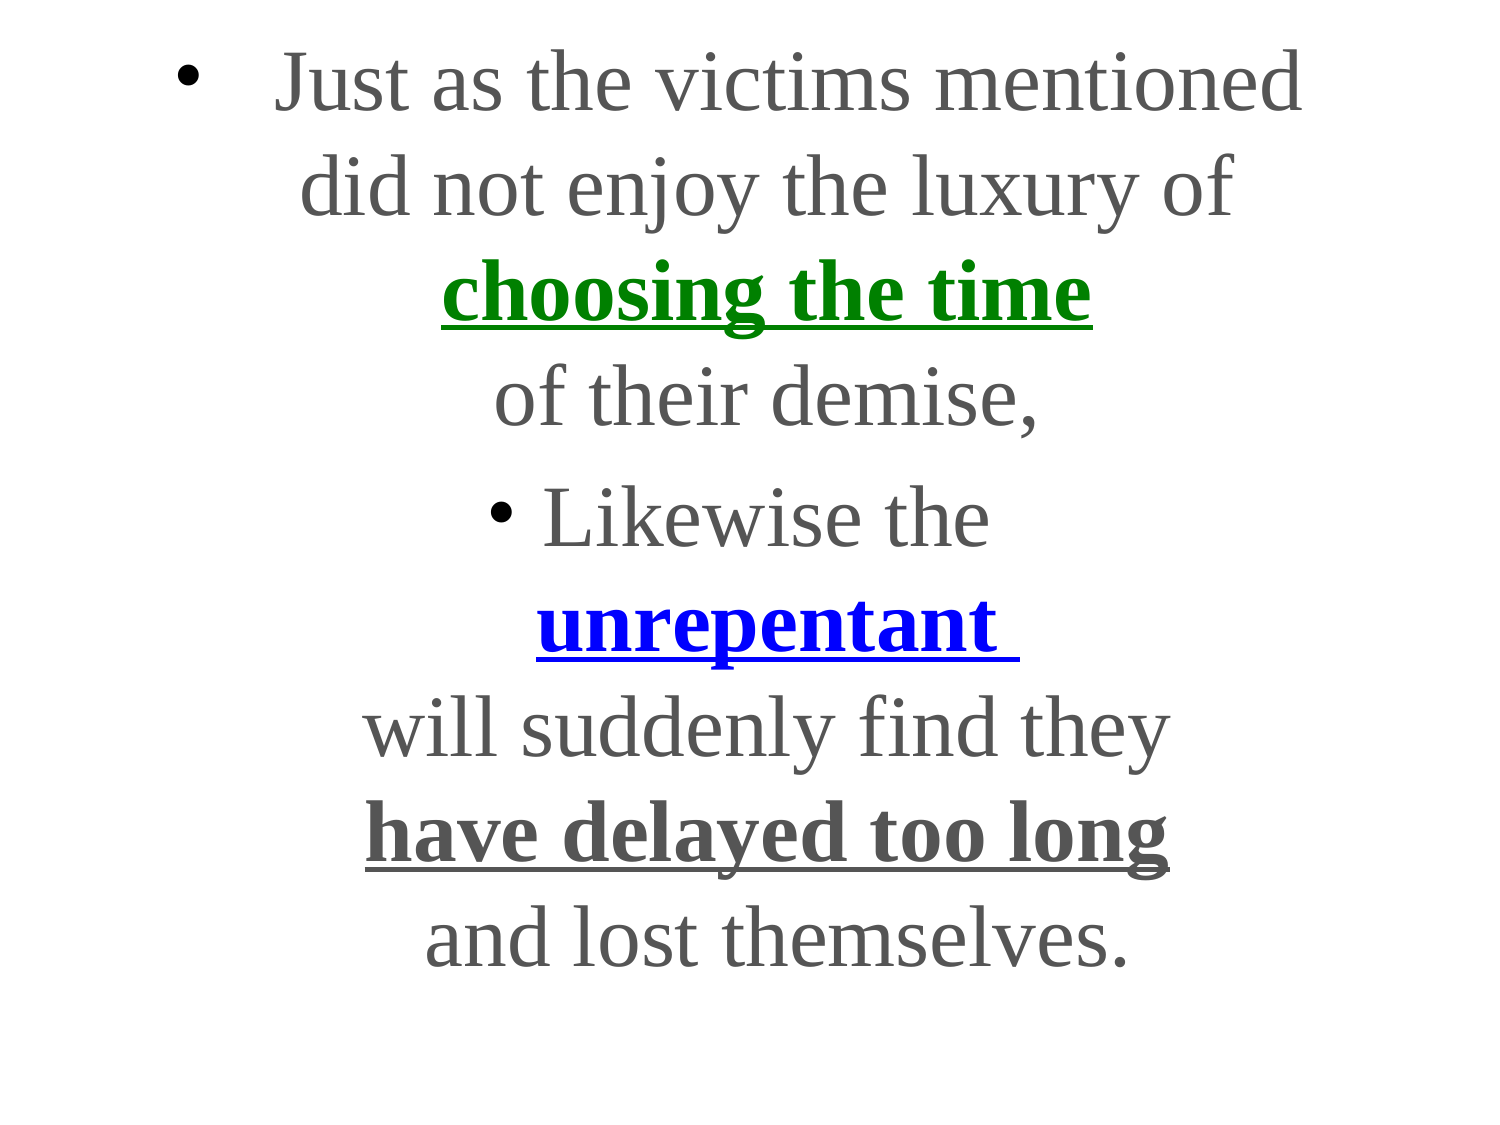

# Just as the victims mentioned did not enjoy the luxury of choosing the time of their demise,
Likewise the
unrepentant
will suddenly find they
have delayed too long
and lost themselves.